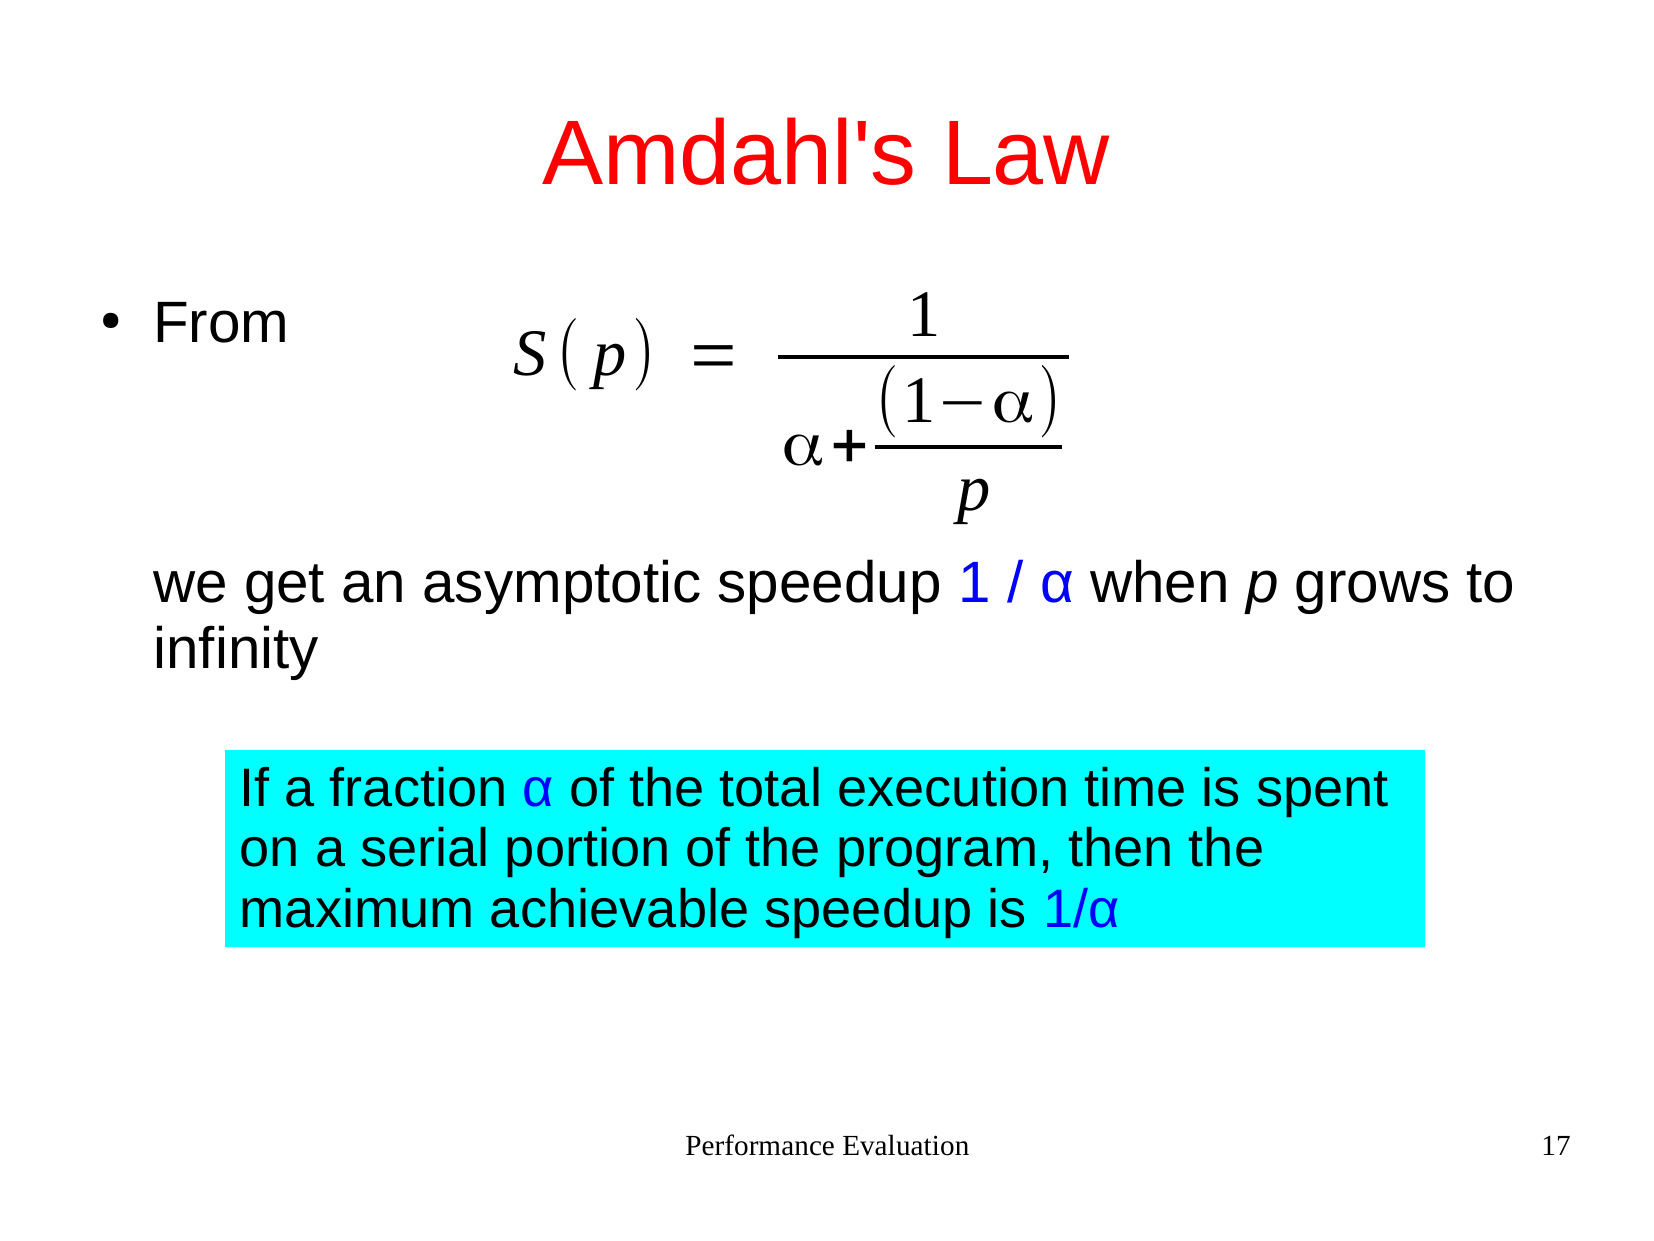

# Amdahl's Law
From
we get an asymptotic speedup 1 / α when p grows to infinity
If a fraction α of the total execution time is spent on a serial portion of the program, then the maximum achievable speedup is 1/α
Performance Evaluation
17